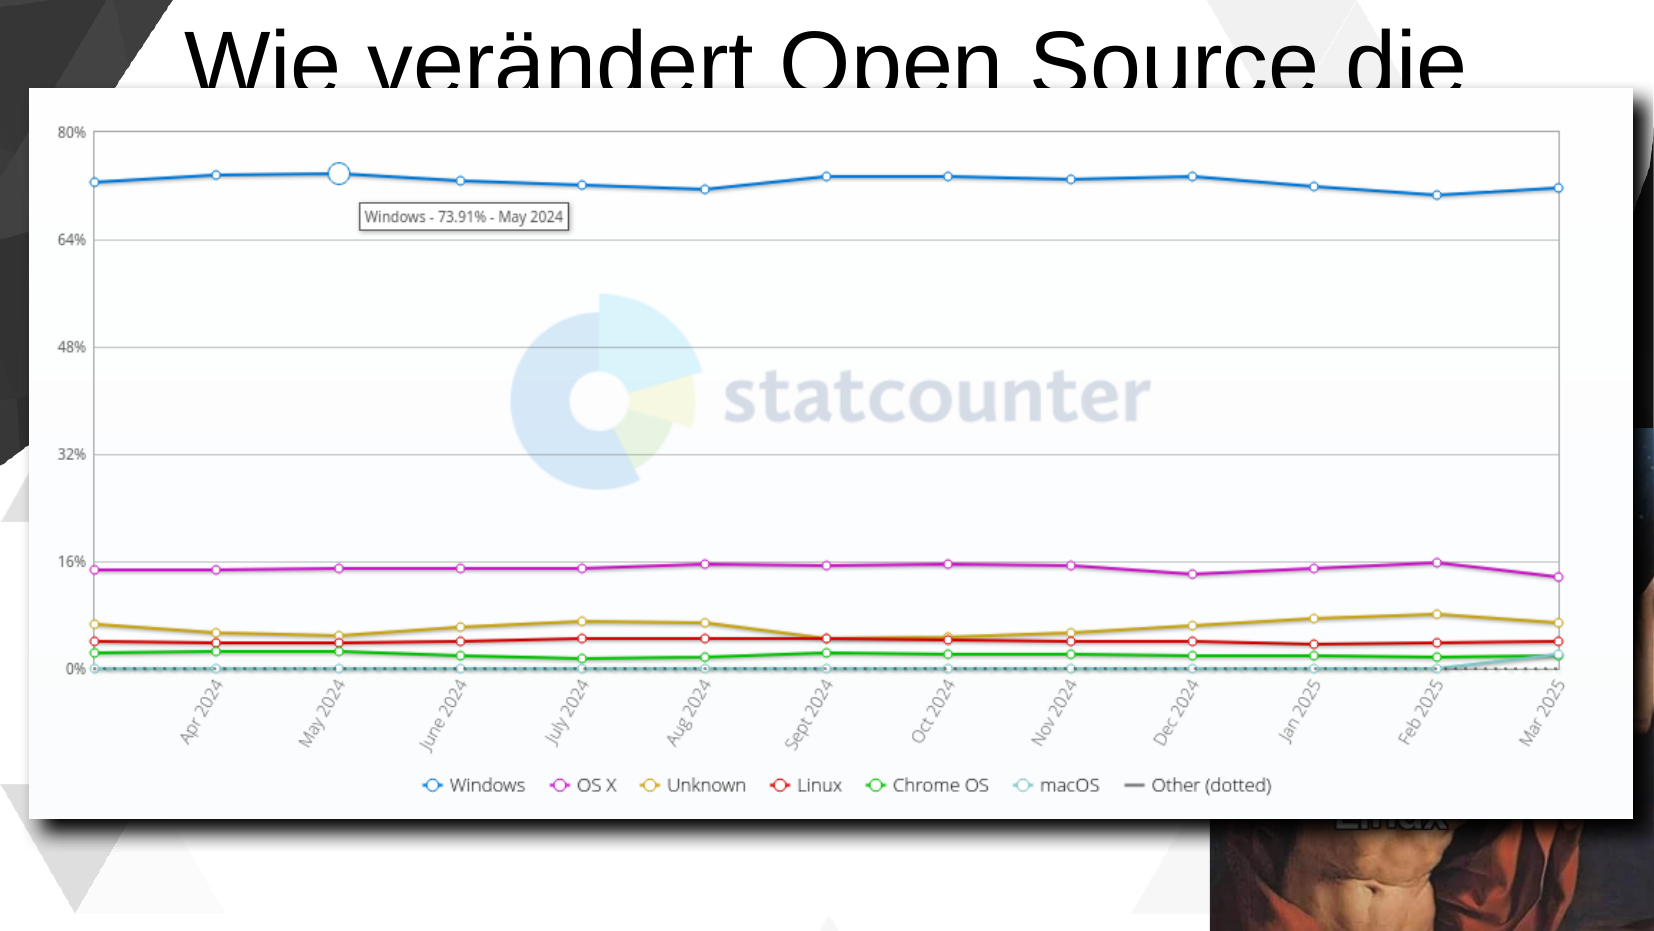

# Wie verändert Open Source die Welt + Zukunfsblick
Innovation wird gefördert
Webserver
Bekämpfung von Monopolen
Stärkung von Freiheit und
Privatsphäre